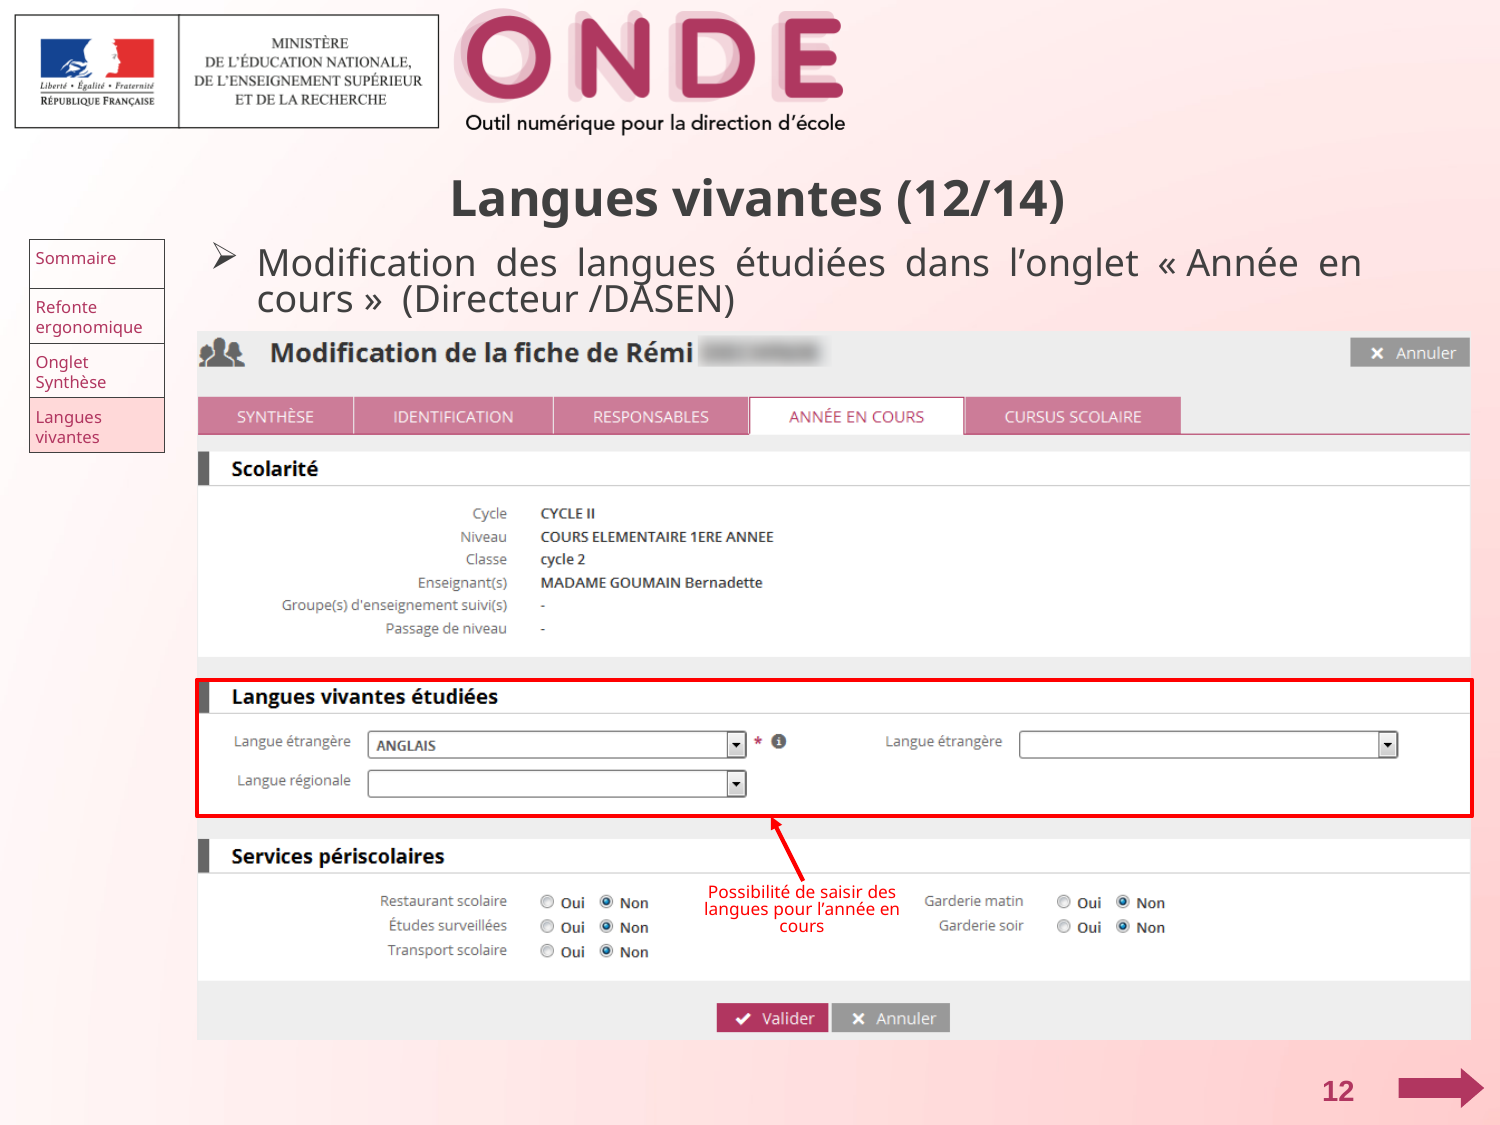

Langues vivantes (12/14)
| Sommaire |
| --- |
| Refonte ergonomique |
| Onglet Synthèse |
| Langues vivantes |
Modification des langues étudiées dans l’onglet « Année en cours » (Directeur /DASEN)
Possibilité de saisir des langues pour l’année en cours